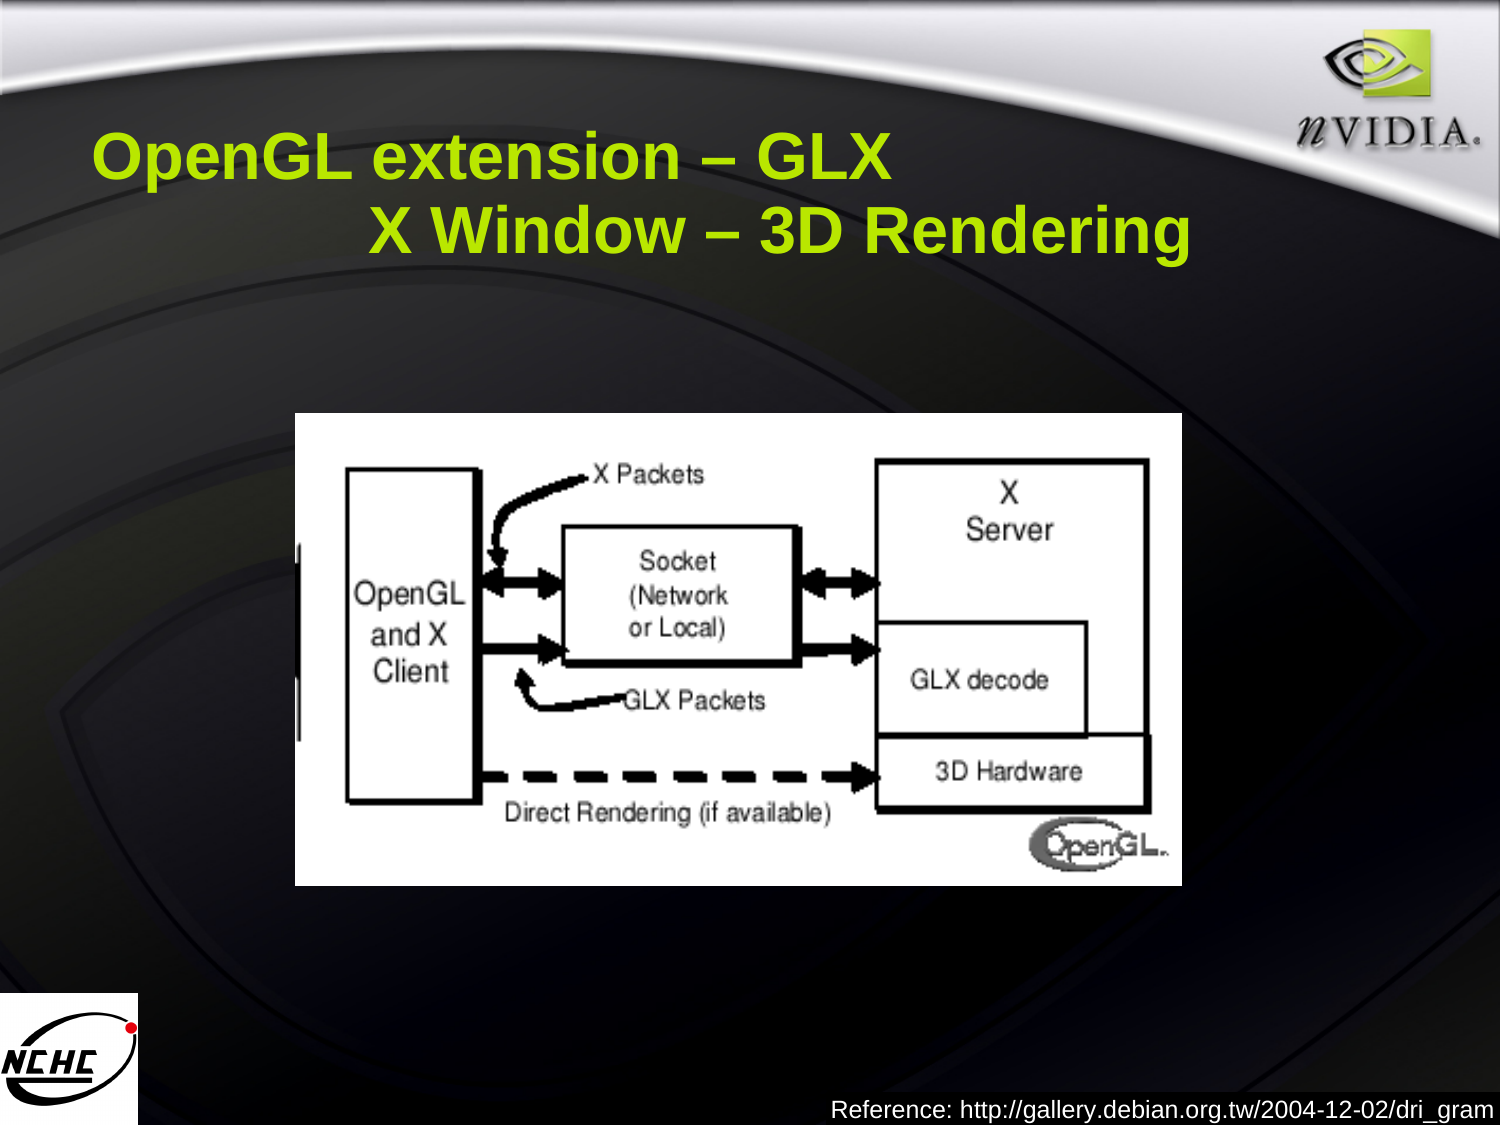

# OpenGL extension – GLX X Window – 3D Rendering
Reference: http://gallery.debian.org.tw/2004-12-02/dri_gram